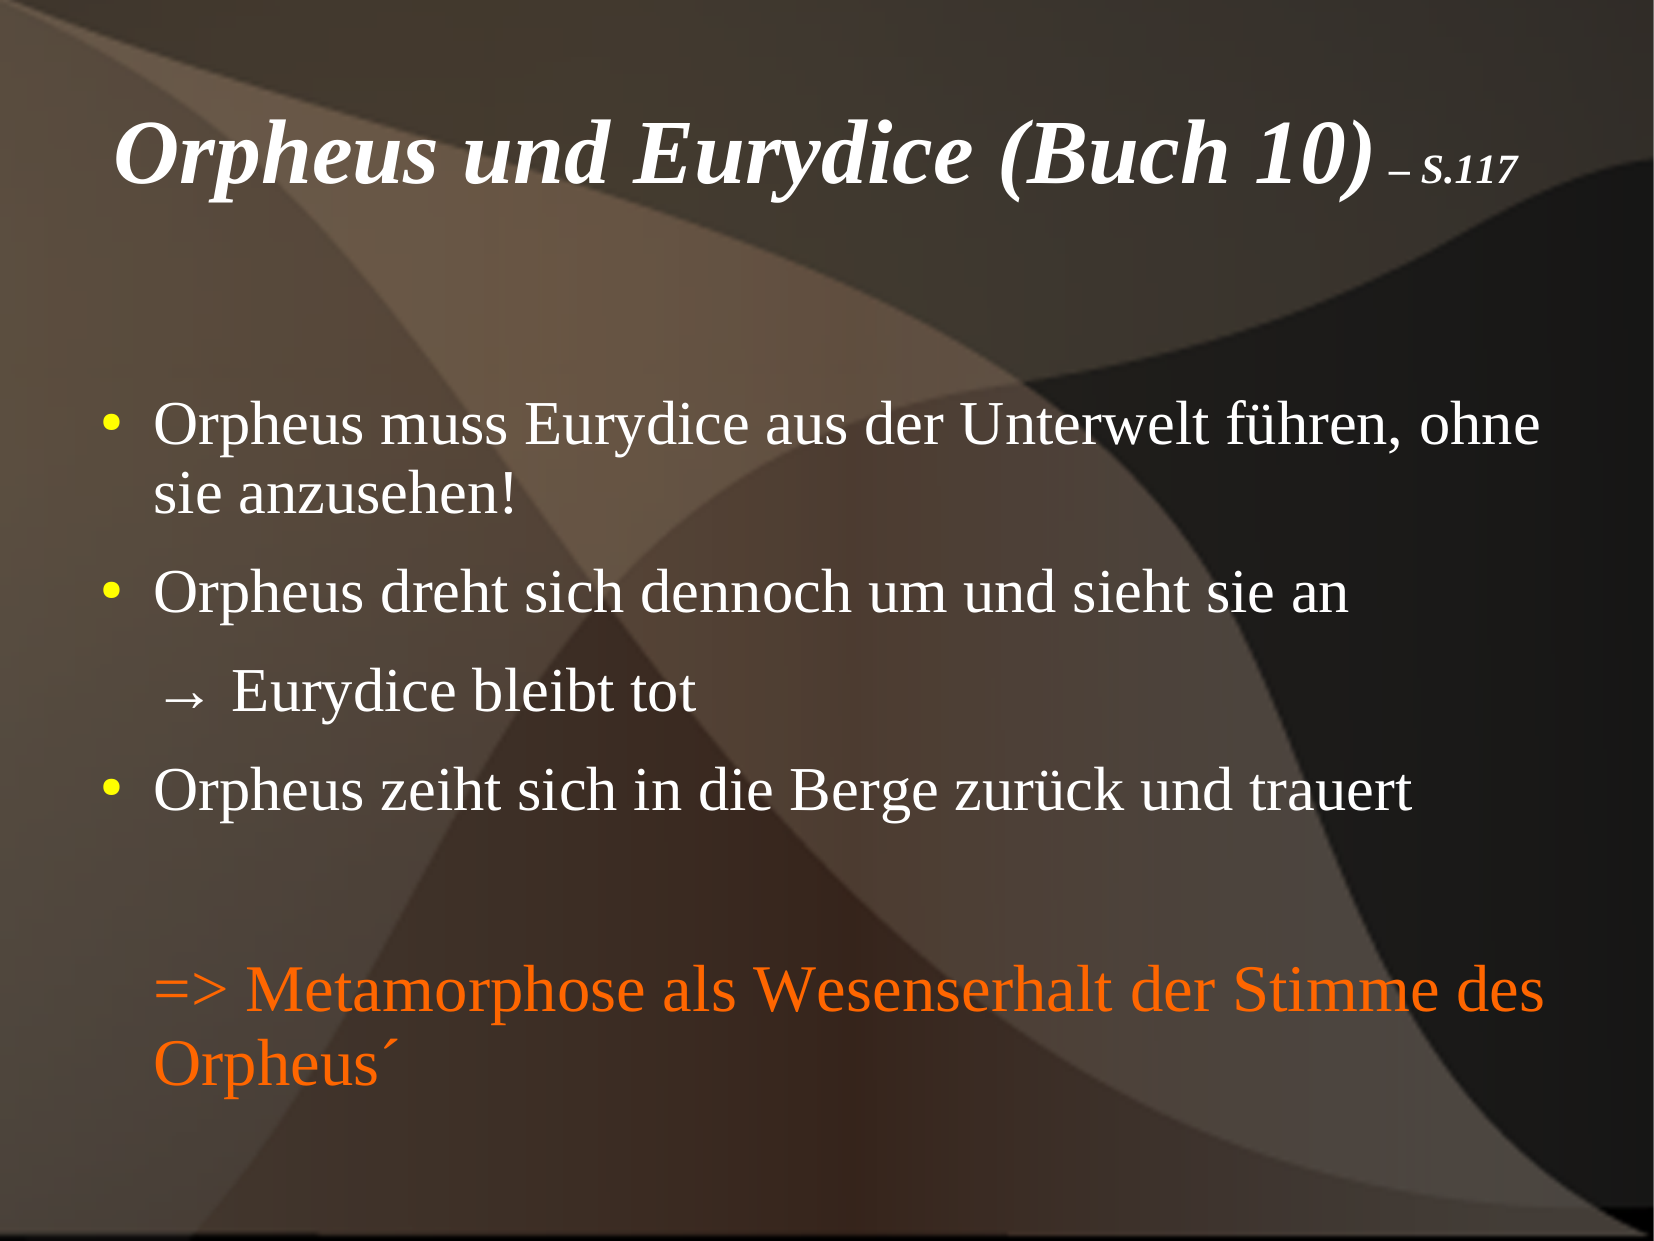

# Orpheus und Eurydice (Buch 10) – S.117
Orpheus muss Eurydice aus der Unterwelt führen, ohne sie anzusehen!
Orpheus dreht sich dennoch um und sieht sie an
→ Eurydice bleibt tot
Orpheus zeiht sich in die Berge zurück und trauert
=> Metamorphose als Wesenserhalt der Stimme des Orpheus´